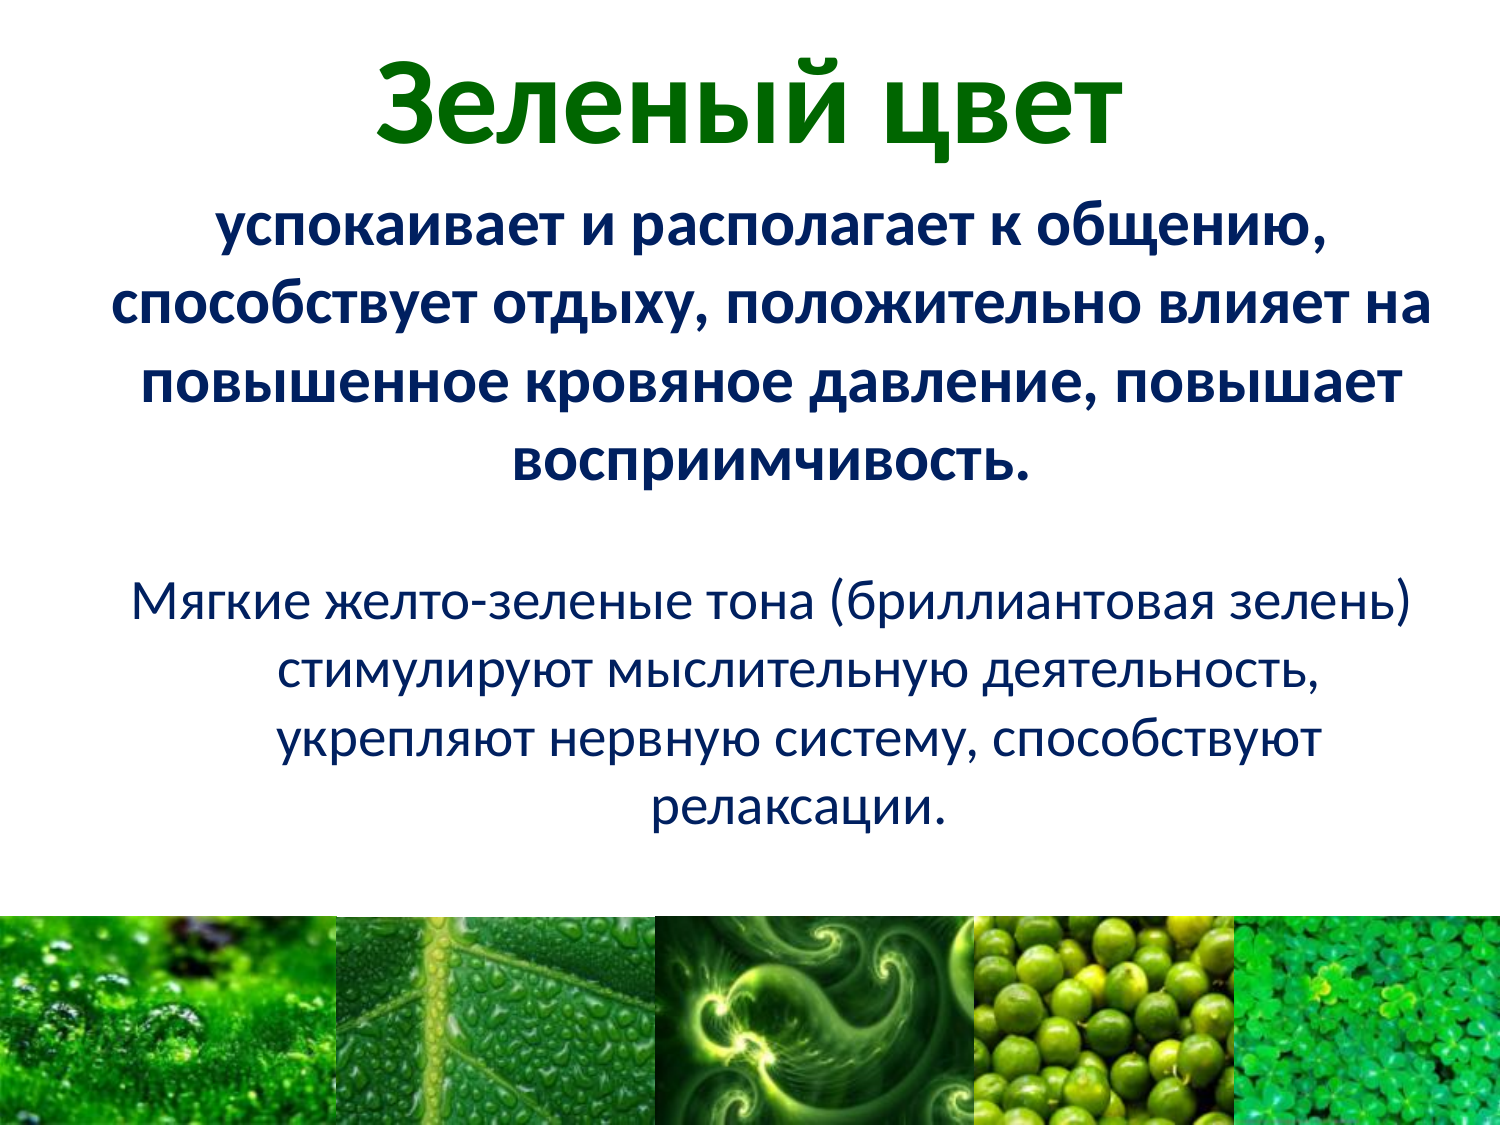

# Зеленый цвет
успокаивает и располагает к общению,
способствует отдыху, положительно влияет на
повышенное кровяное давление, повышает
восприимчивость.
Мягкие желто-зеленые тона (бриллиантовая зелень) стимулируют мыслительную деятельность, укрепляют нервную систему, способствуют релаксации.